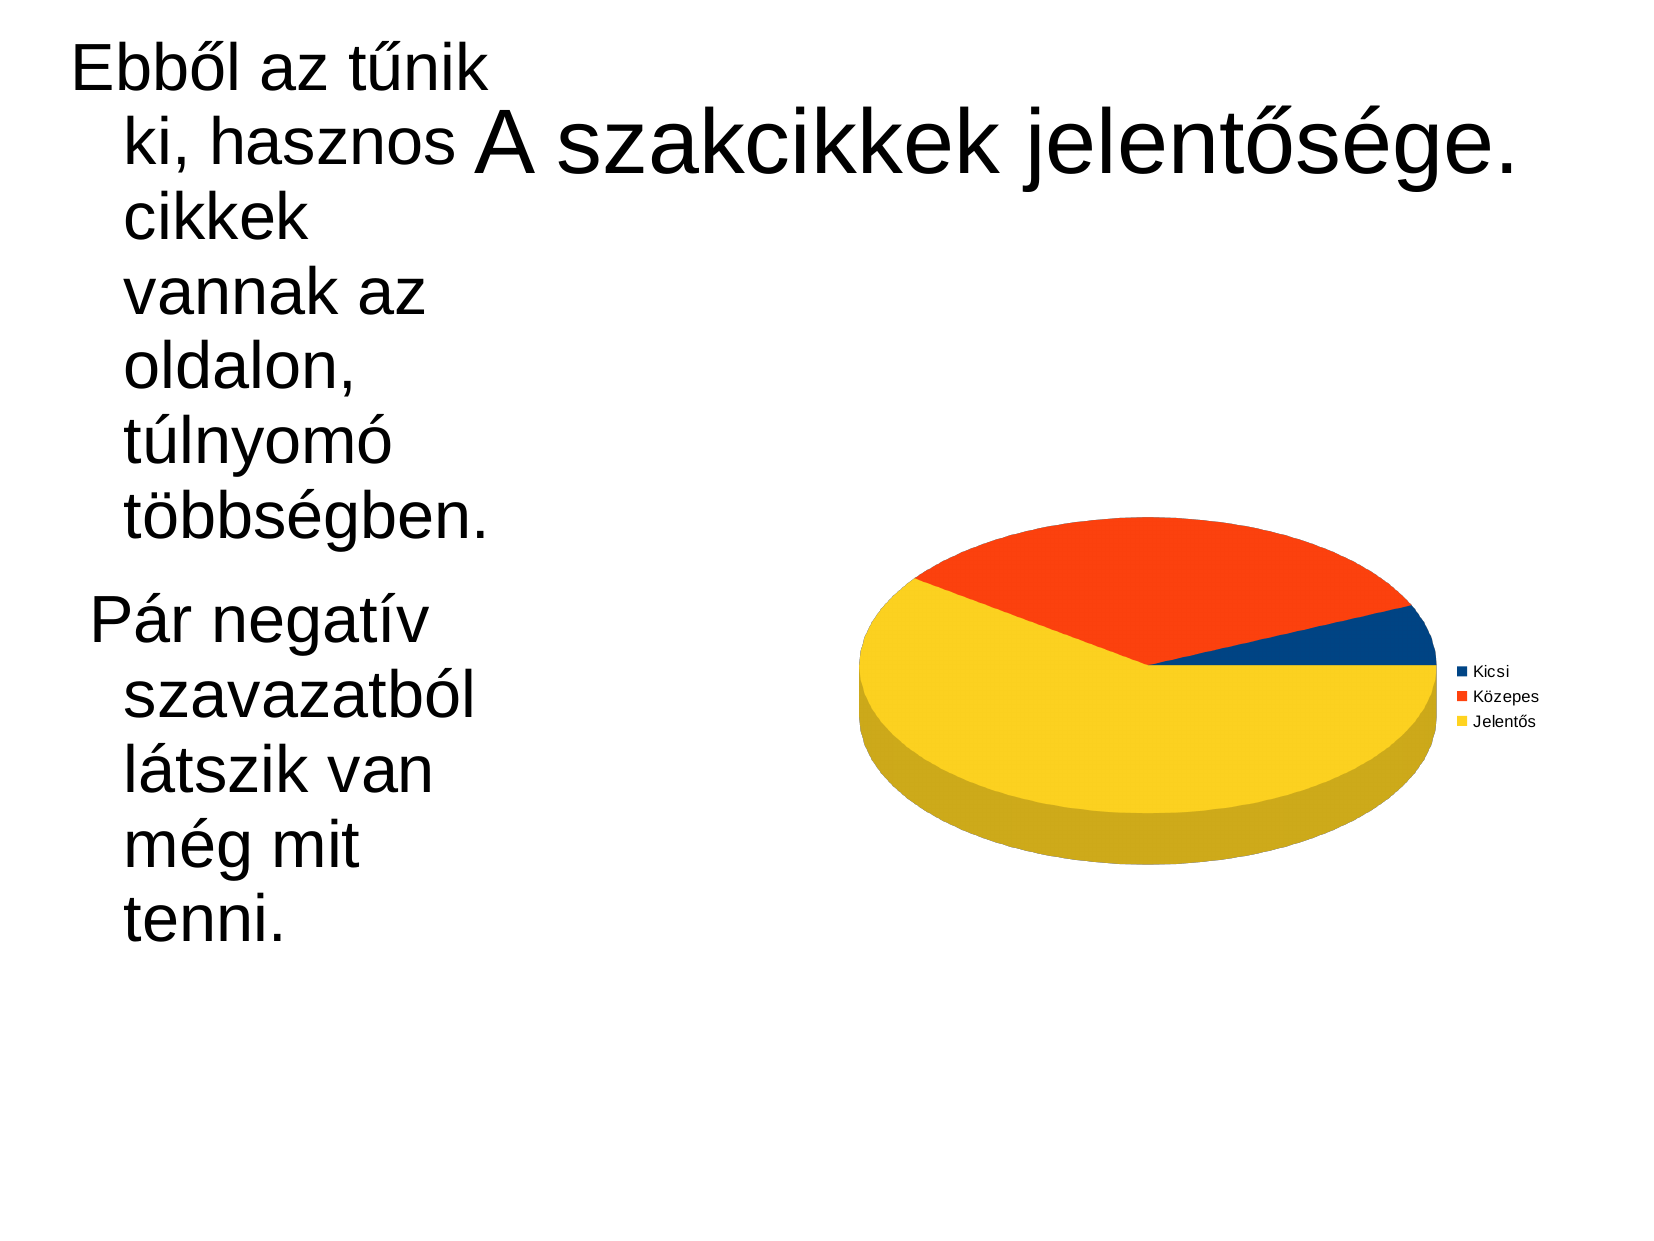

# A szakcikkek jelentősége.
Ebből az tűnik ki, hasznos cikkek vannak az oldalon, túlnyomó többségben.
 Pár negatív szavazatból látszik van még mit tenni.
[unsupported chart]